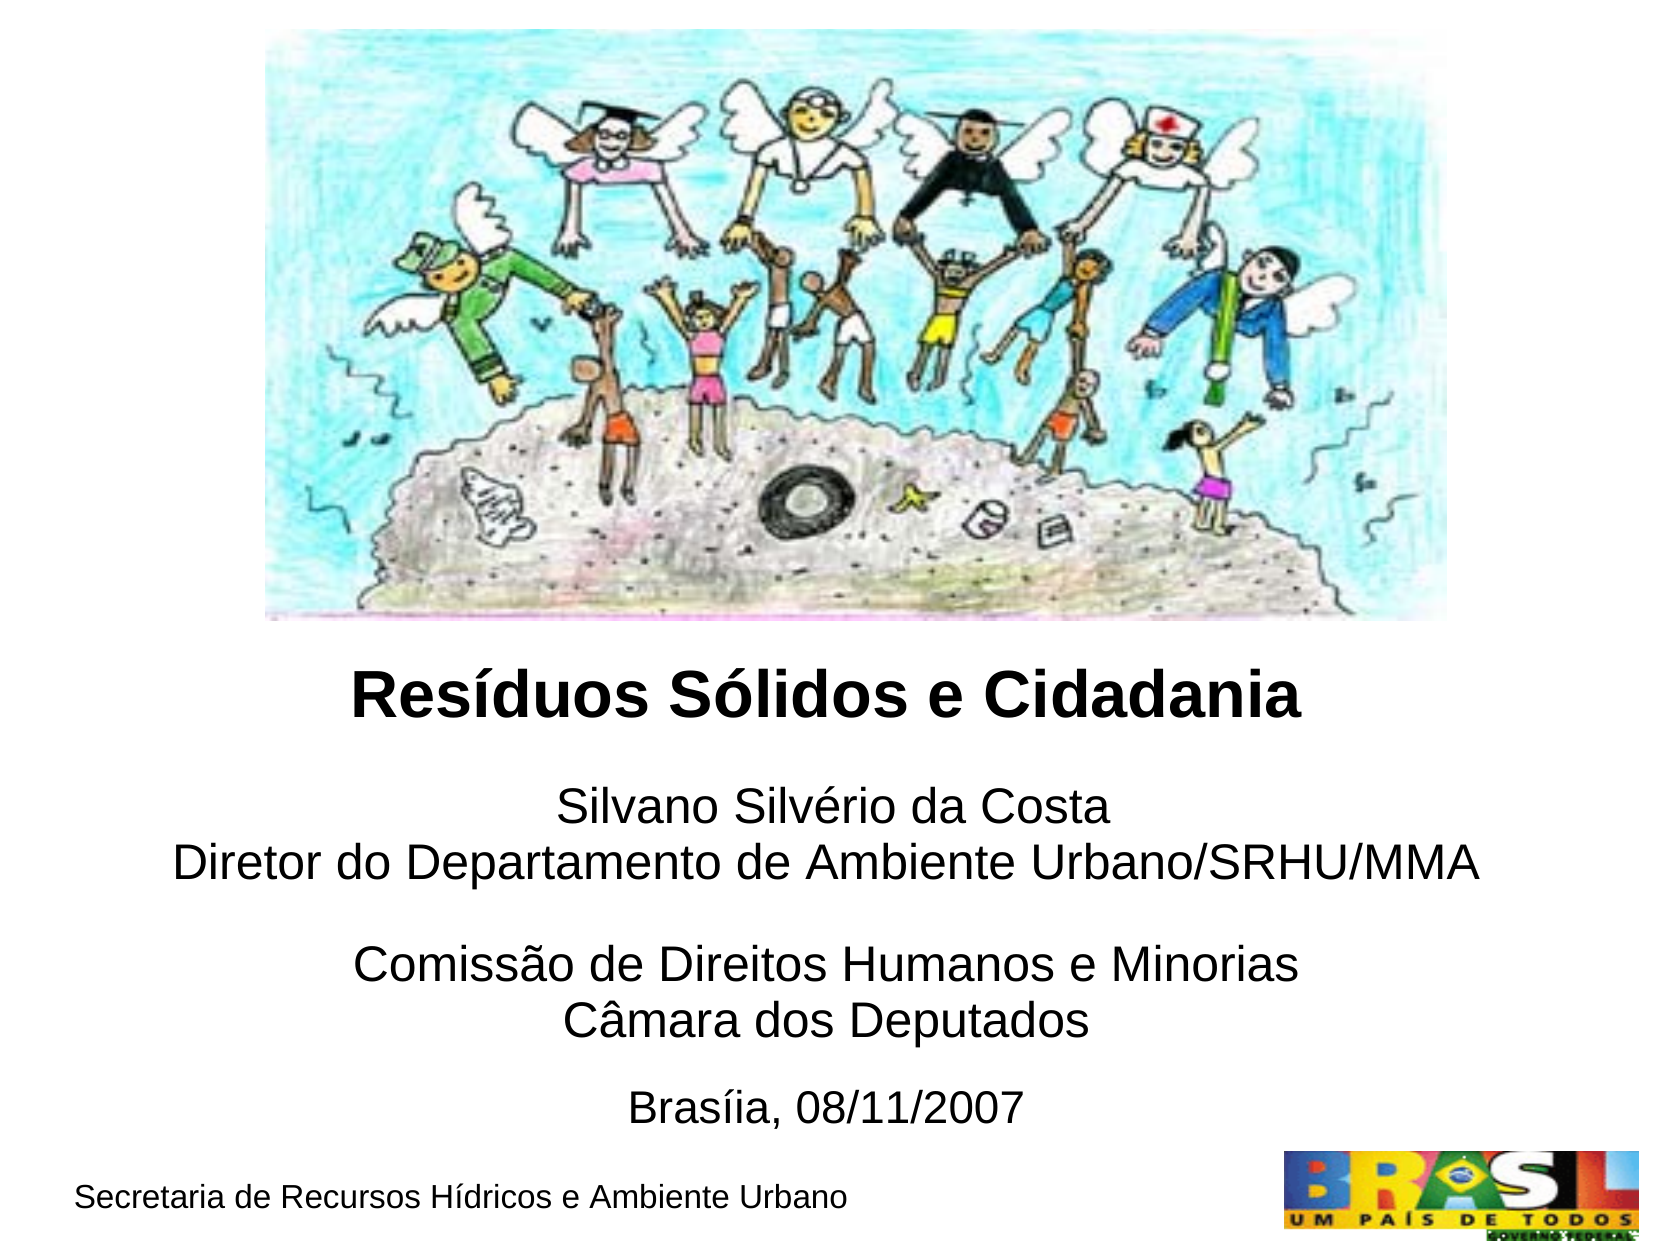

Resíduos Sólidos e Cidadania
 Silvano Silvério da Costa
Diretor do Departamento de Ambiente Urbano/SRHU/MMA
Comissão de Direitos Humanos e Minorias
Câmara dos Deputados
Brasíia, 08/11/2007
Secretaria de Recursos Hídricos e Ambiente Urbano